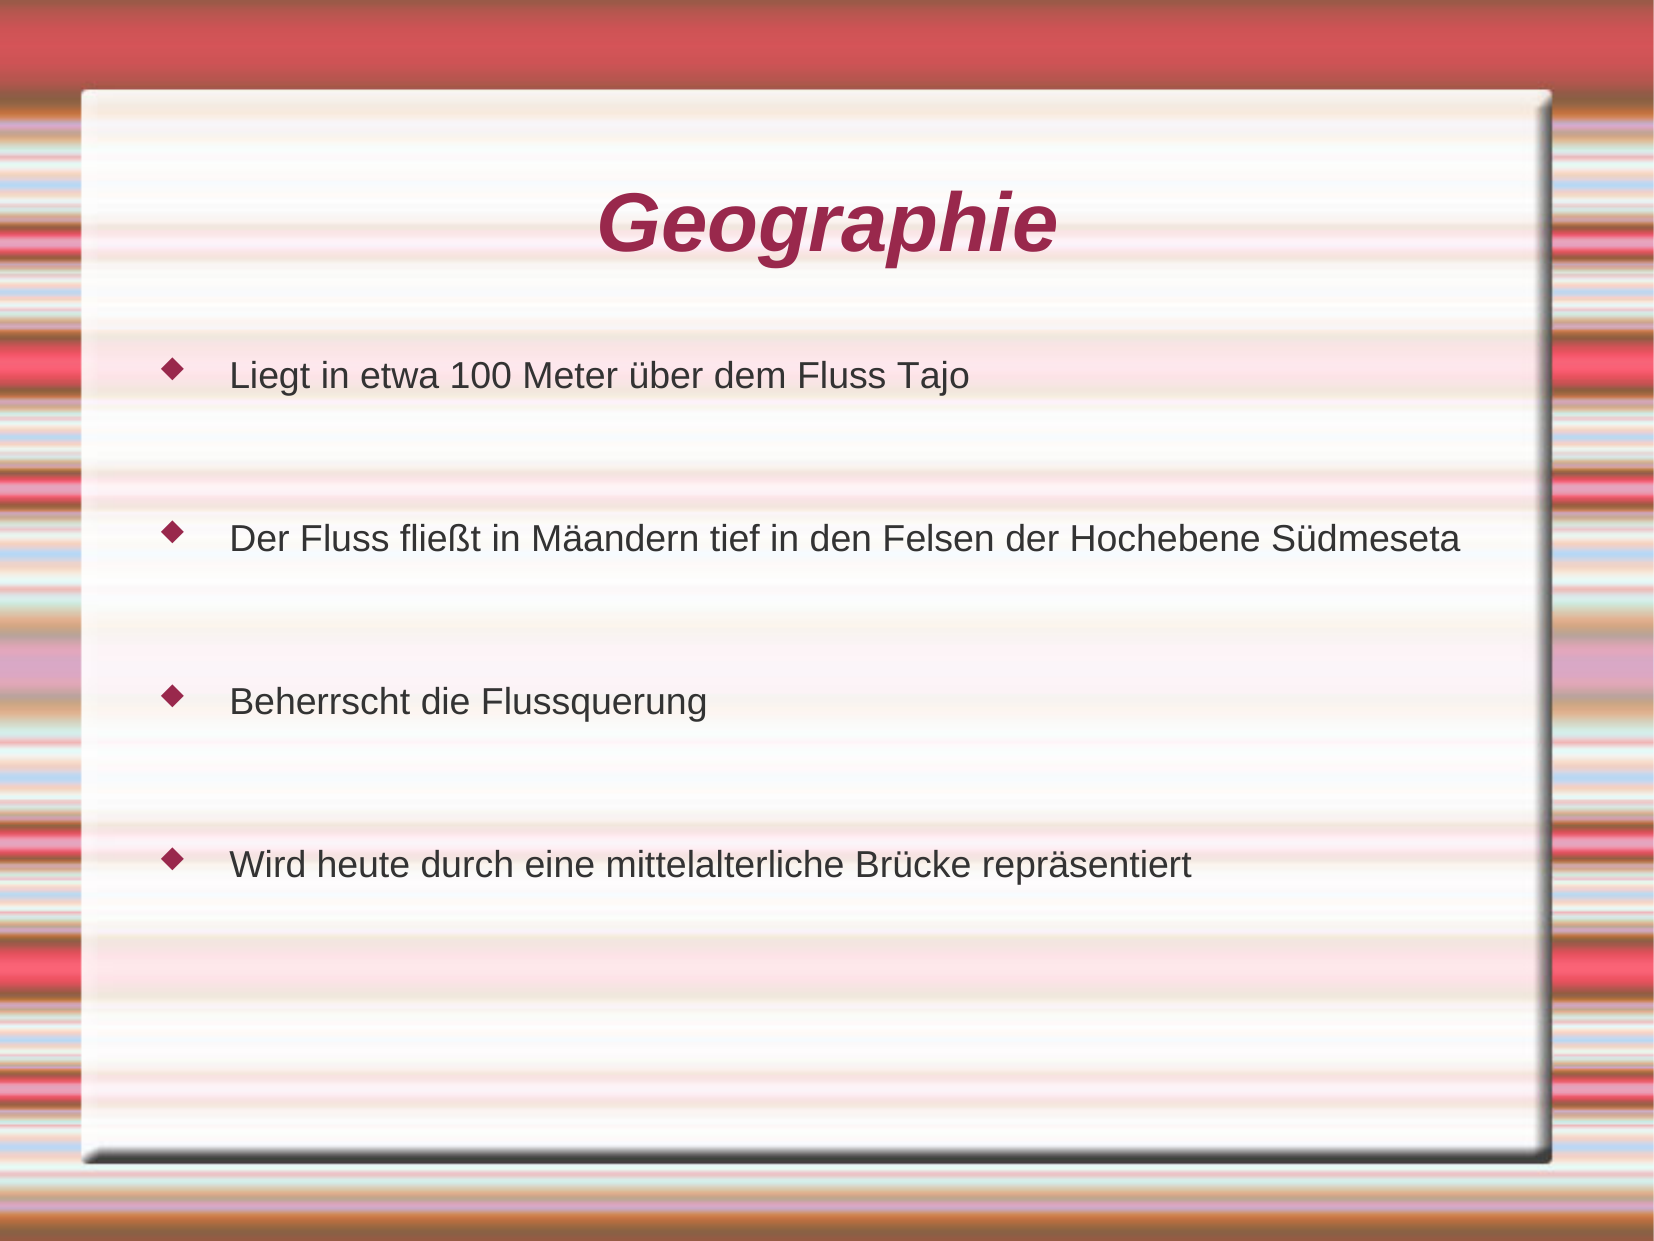

# Geographie
Liegt in etwa 100 Meter über dem Fluss Tajo
Der Fluss fließt in Mäandern tief in den Felsen der Hochebene Südmeseta
Beherrscht die Flussquerung
Wird heute durch eine mittelalterliche Brücke repräsentiert